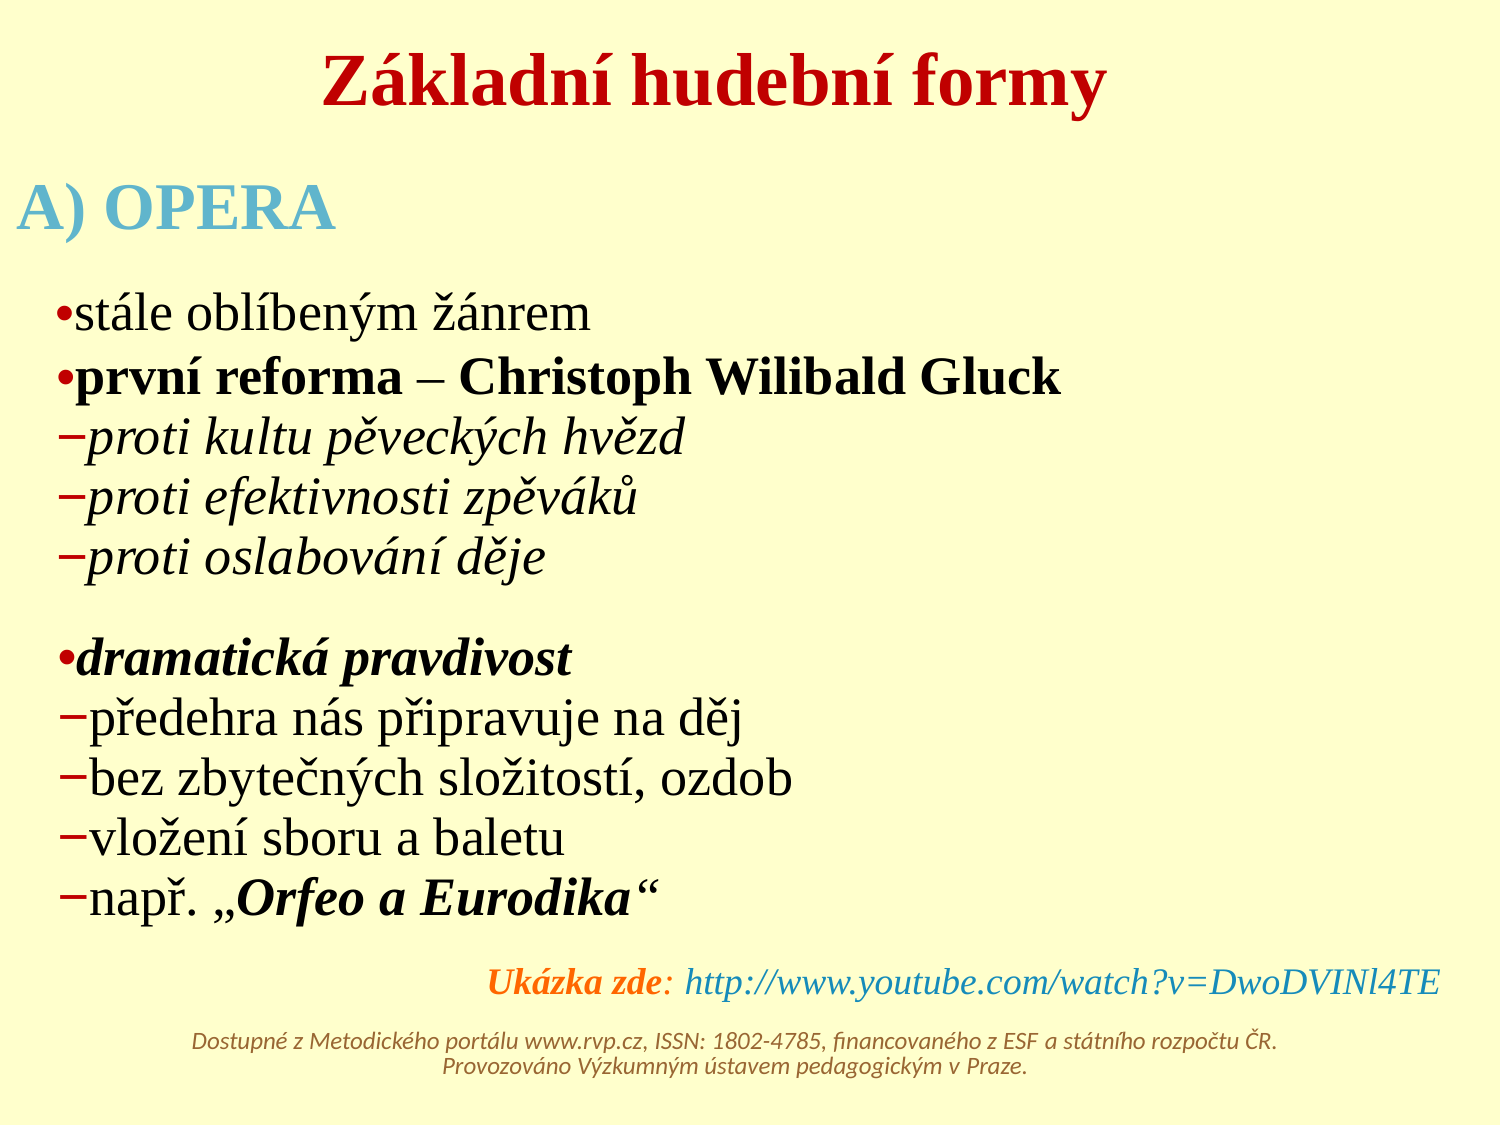

Základní hudební formy
A) OPERA
stále oblíbeným žánrem
první reforma – Christoph Wilibald Gluck
proti kultu pěveckých hvězd
proti efektivnosti zpěváků
proti oslabování děje
dramatická pravdivost
předehra nás připravuje na děj
bez zbytečných složitostí, ozdob
vložení sboru a baletu
např. „Orfeo a Eurodika“
Ukázka zde: http://www.youtube.com/watch?v=DwoDVINl4TE
Dostupné z Metodického portálu www.rvp.cz, ISSN: 1802-4785, financovaného z ESF a státního rozpočtu ČR. Provozováno Výzkumným ústavem pedagogickým v Praze.